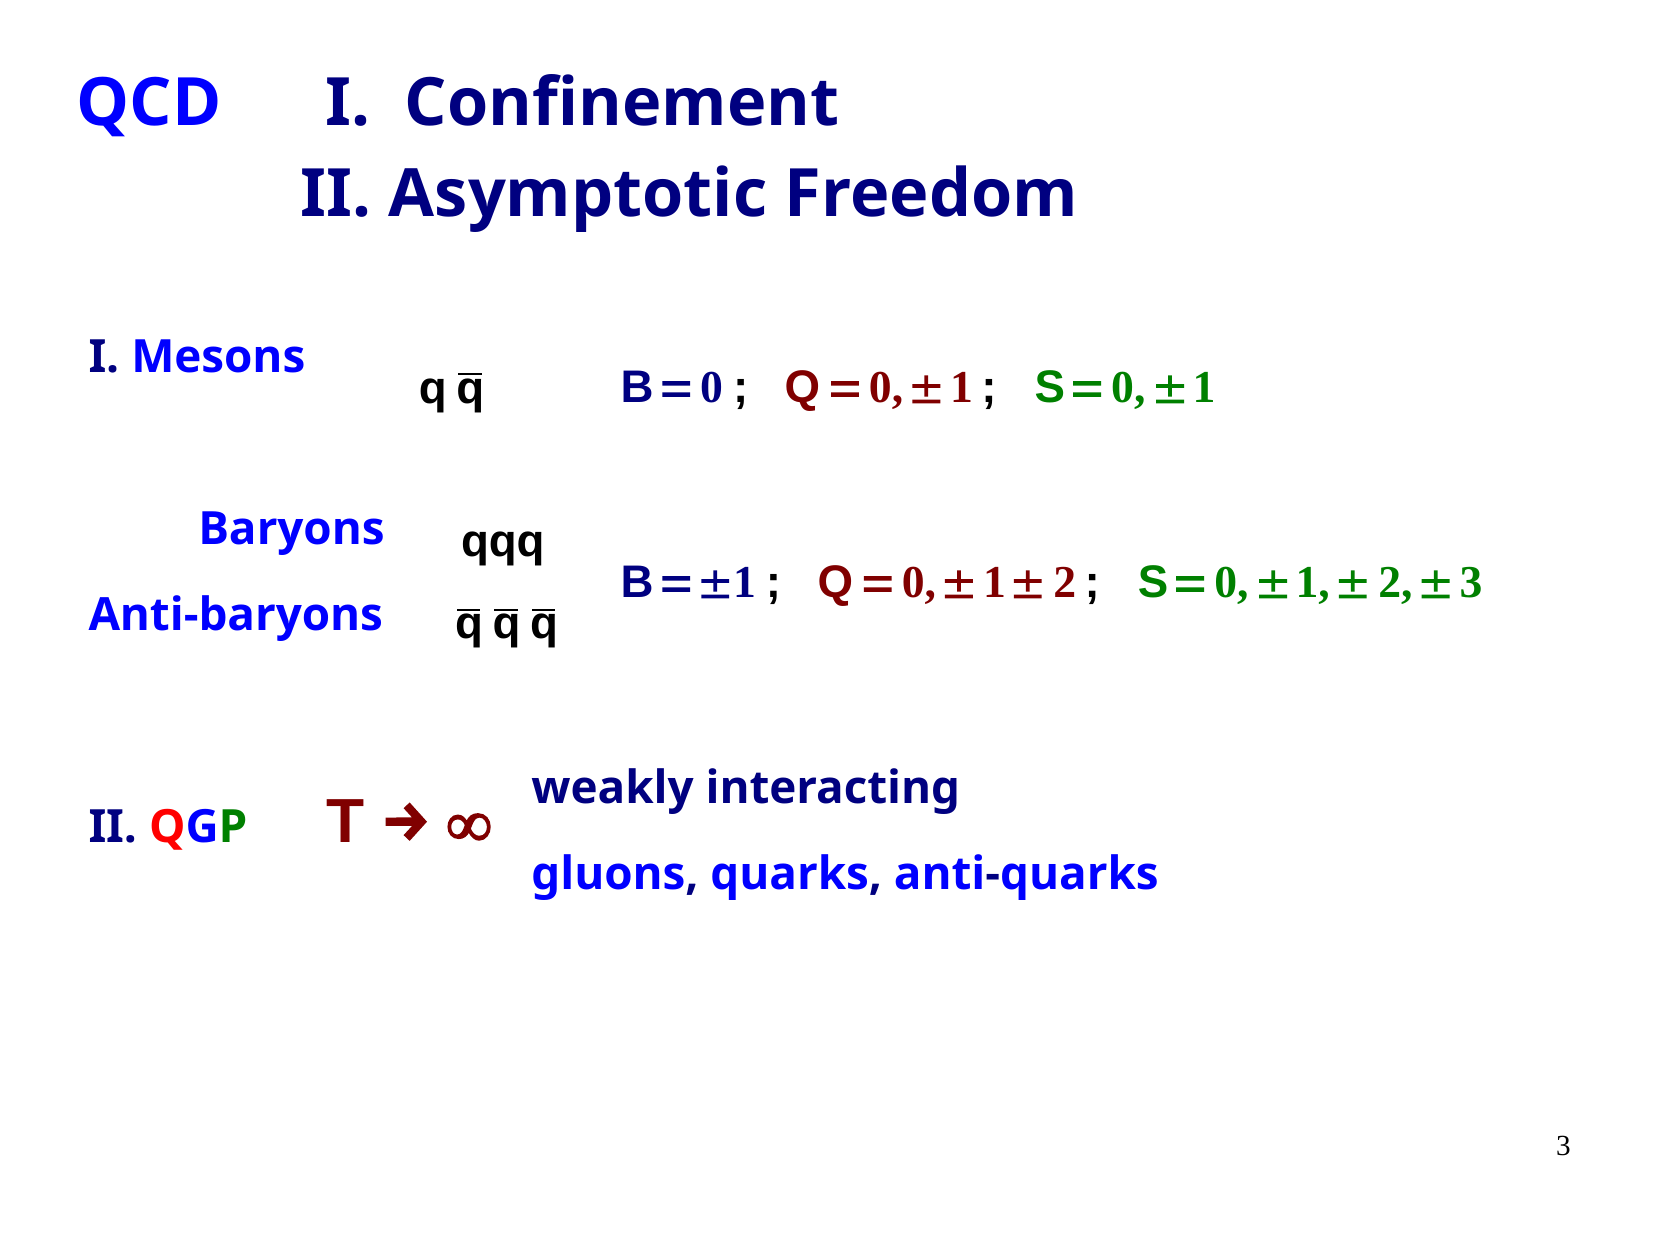

# QCD I. Confinement II. Asymptotic Freedom
I. Mesons
	 Baryons
Anti-baryons
			 			weakly interacting
						gluons, quarks, anti-quarks
II. QGP
3